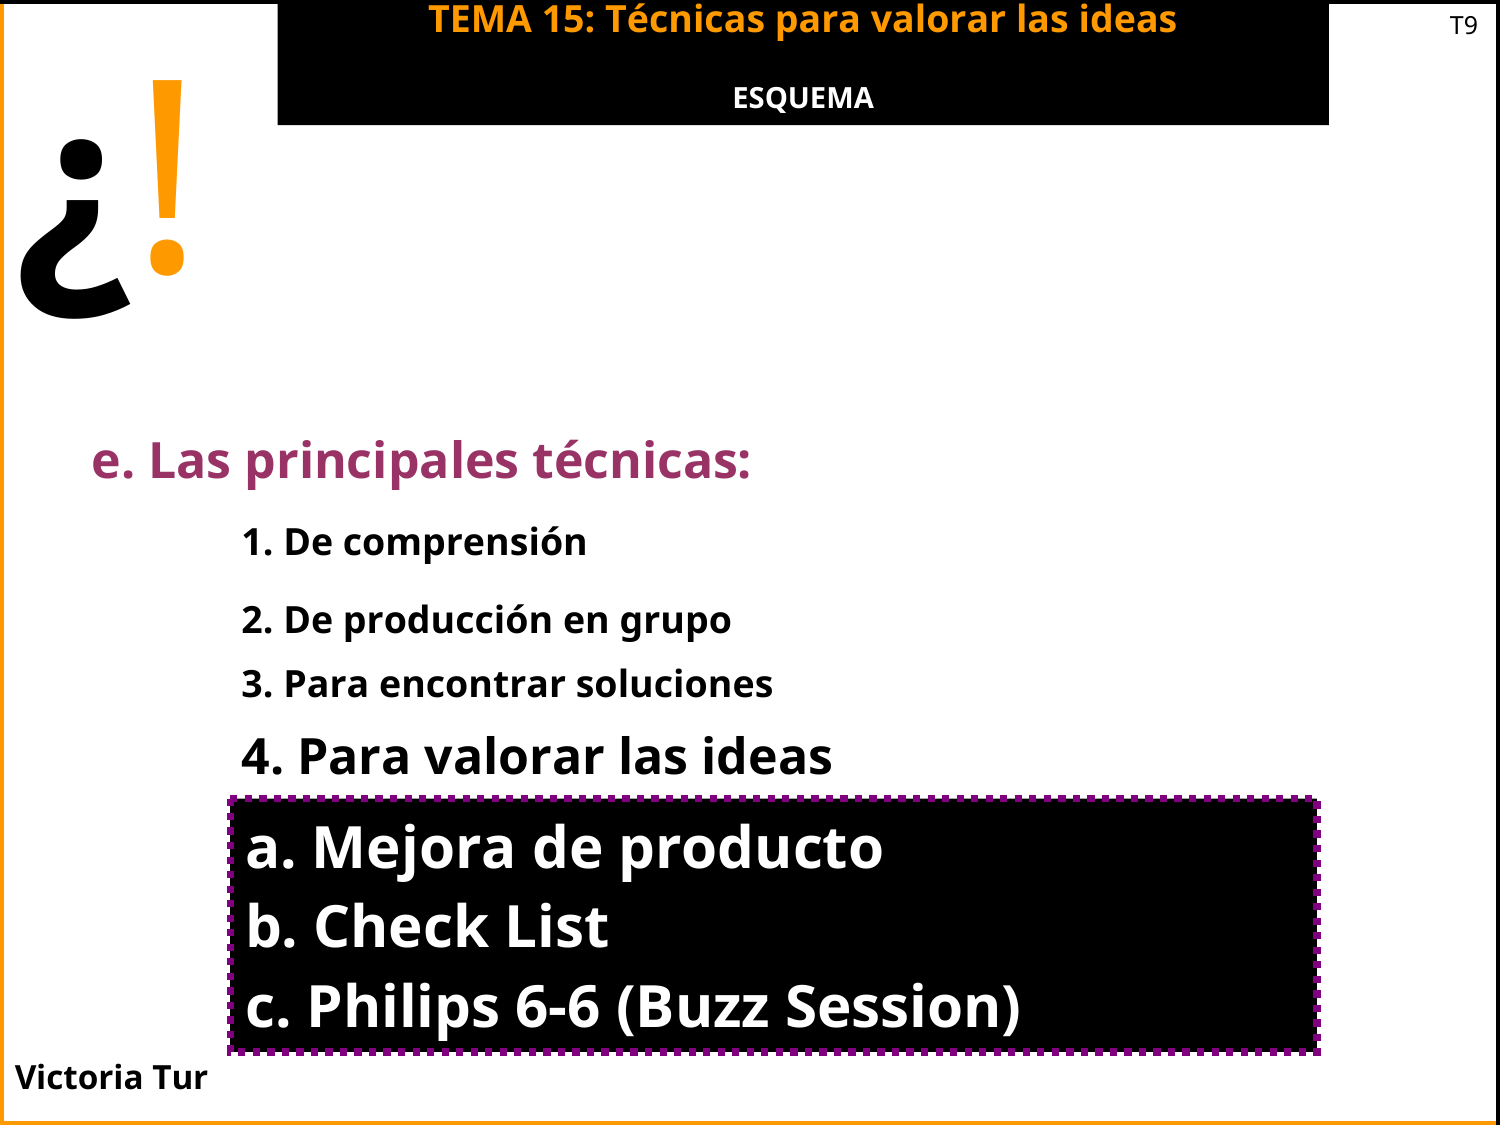

T9
# e. Las principales técnicas:
 		1. De comprensión
		2. De producción en grupo
		3. Para encontrar soluciones
		4. Para valorar las ideas
a. Mejora de producto
b. Check List
c. Philips 6-6 (Buzz Session)